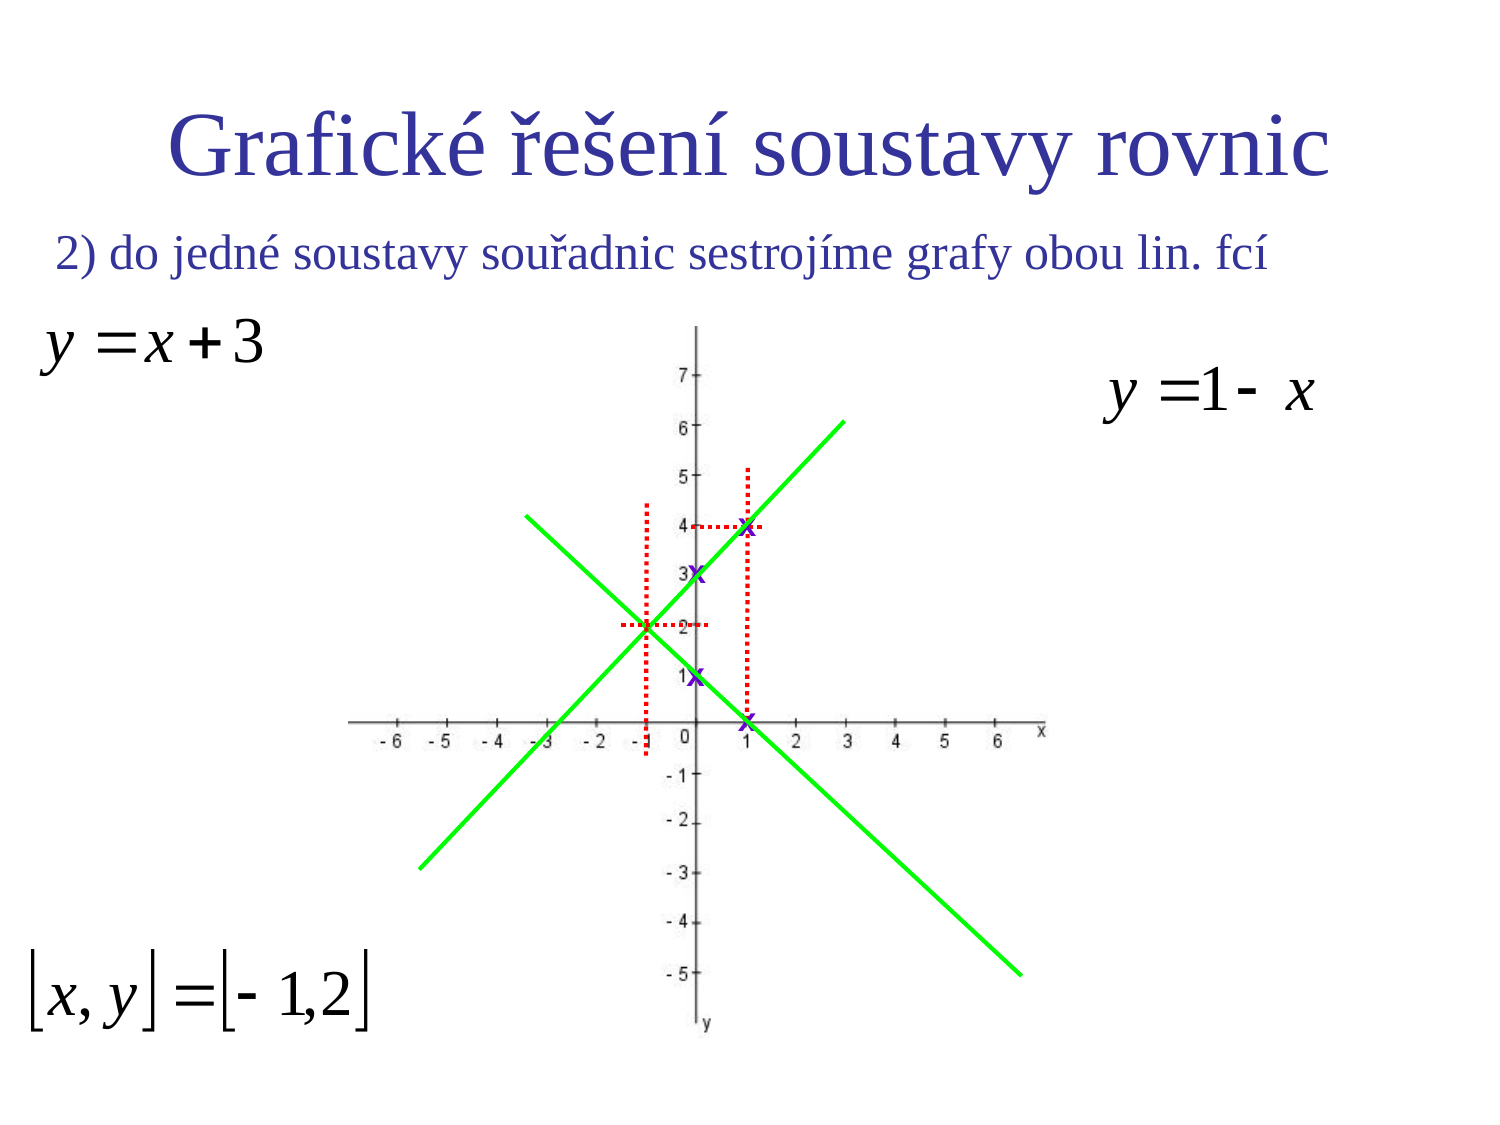

Grafické řešení soustavy rovnic
2) do jedné soustavy souřadnic sestrojíme grafy obou lin. fcí
x
x
x
x